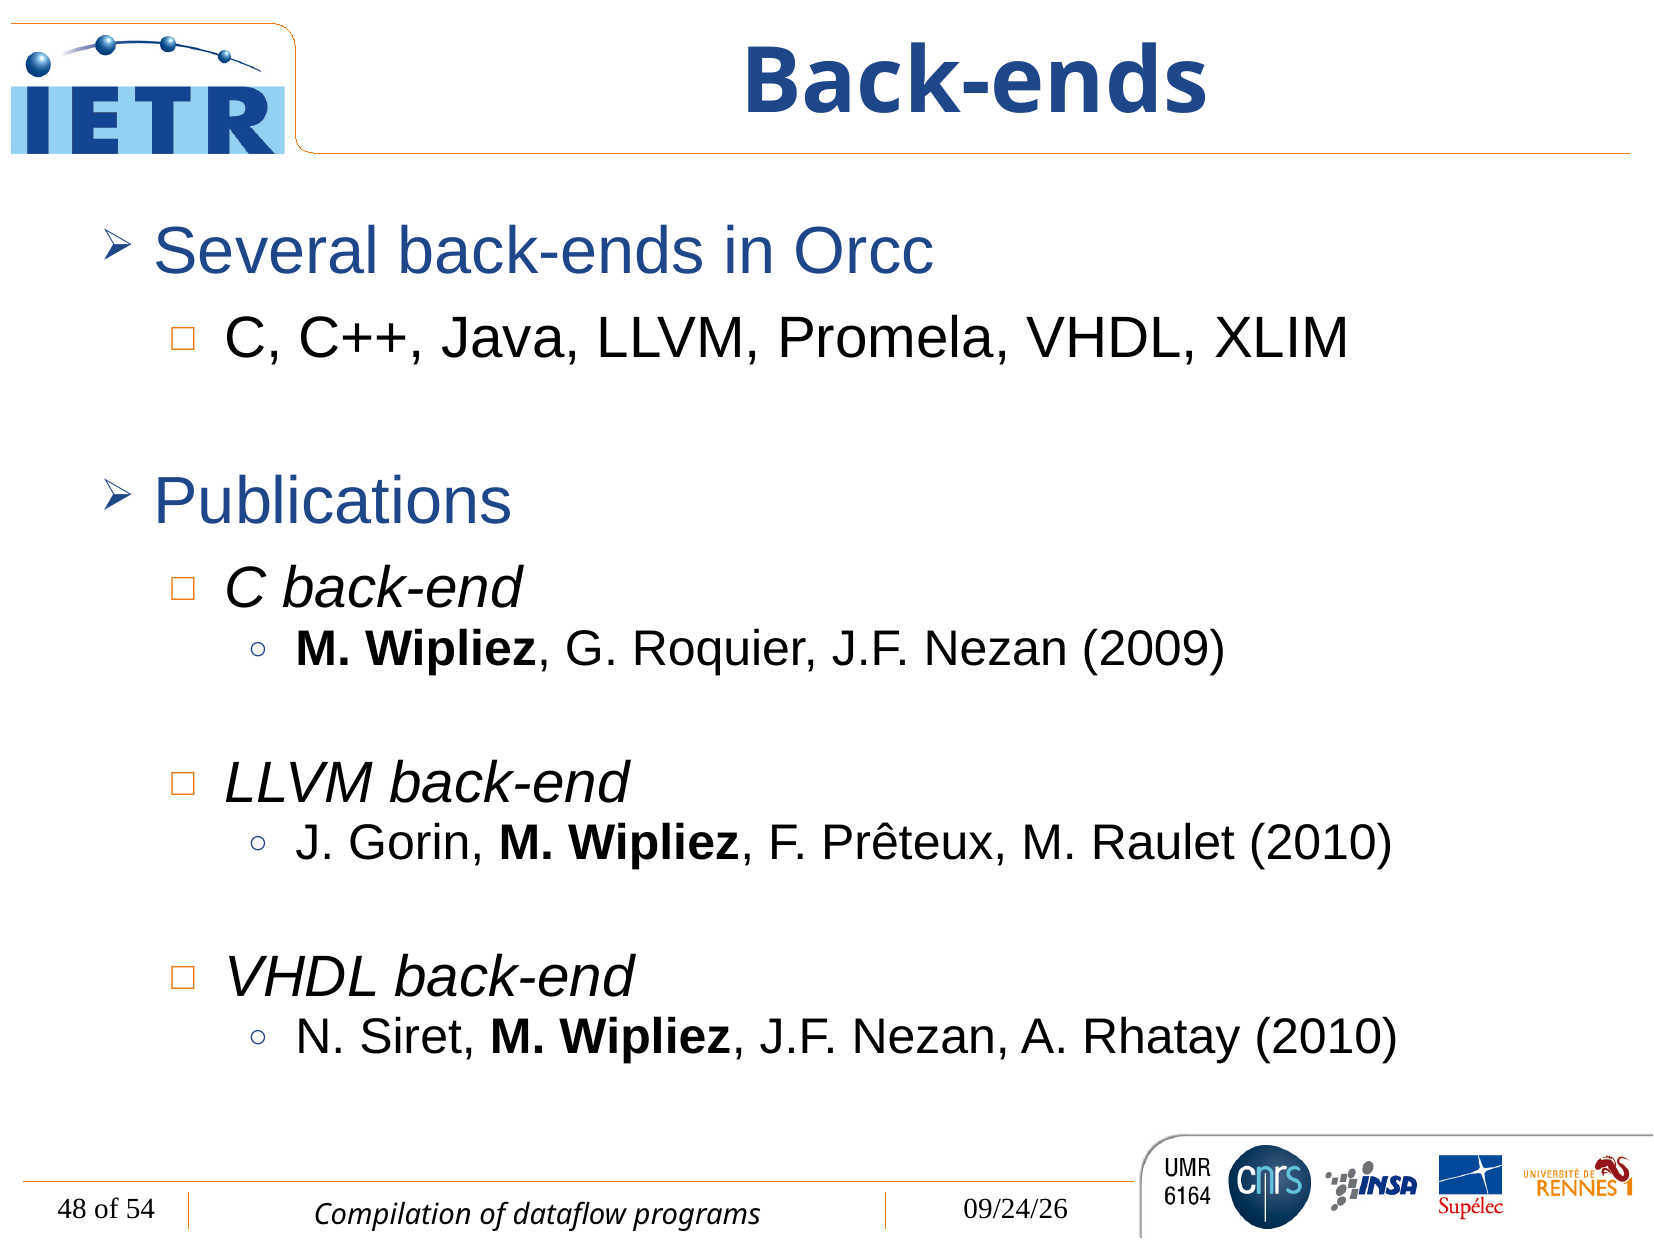

# Back-ends
Several back-ends in Orcc
C, C++, Java, LLVM, Promela, VHDL, XLIM
Publications
C back-end
M. Wipliez, G. Roquier, J.F. Nezan (2009)
LLVM back-end
J. Gorin, M. Wipliez, F. Prêteux, M. Raulet (2010)
VHDL back-end
N. Siret, M. Wipliez, J.F. Nezan, A. Rhatay (2010)
48
Compilation of dataflow programs